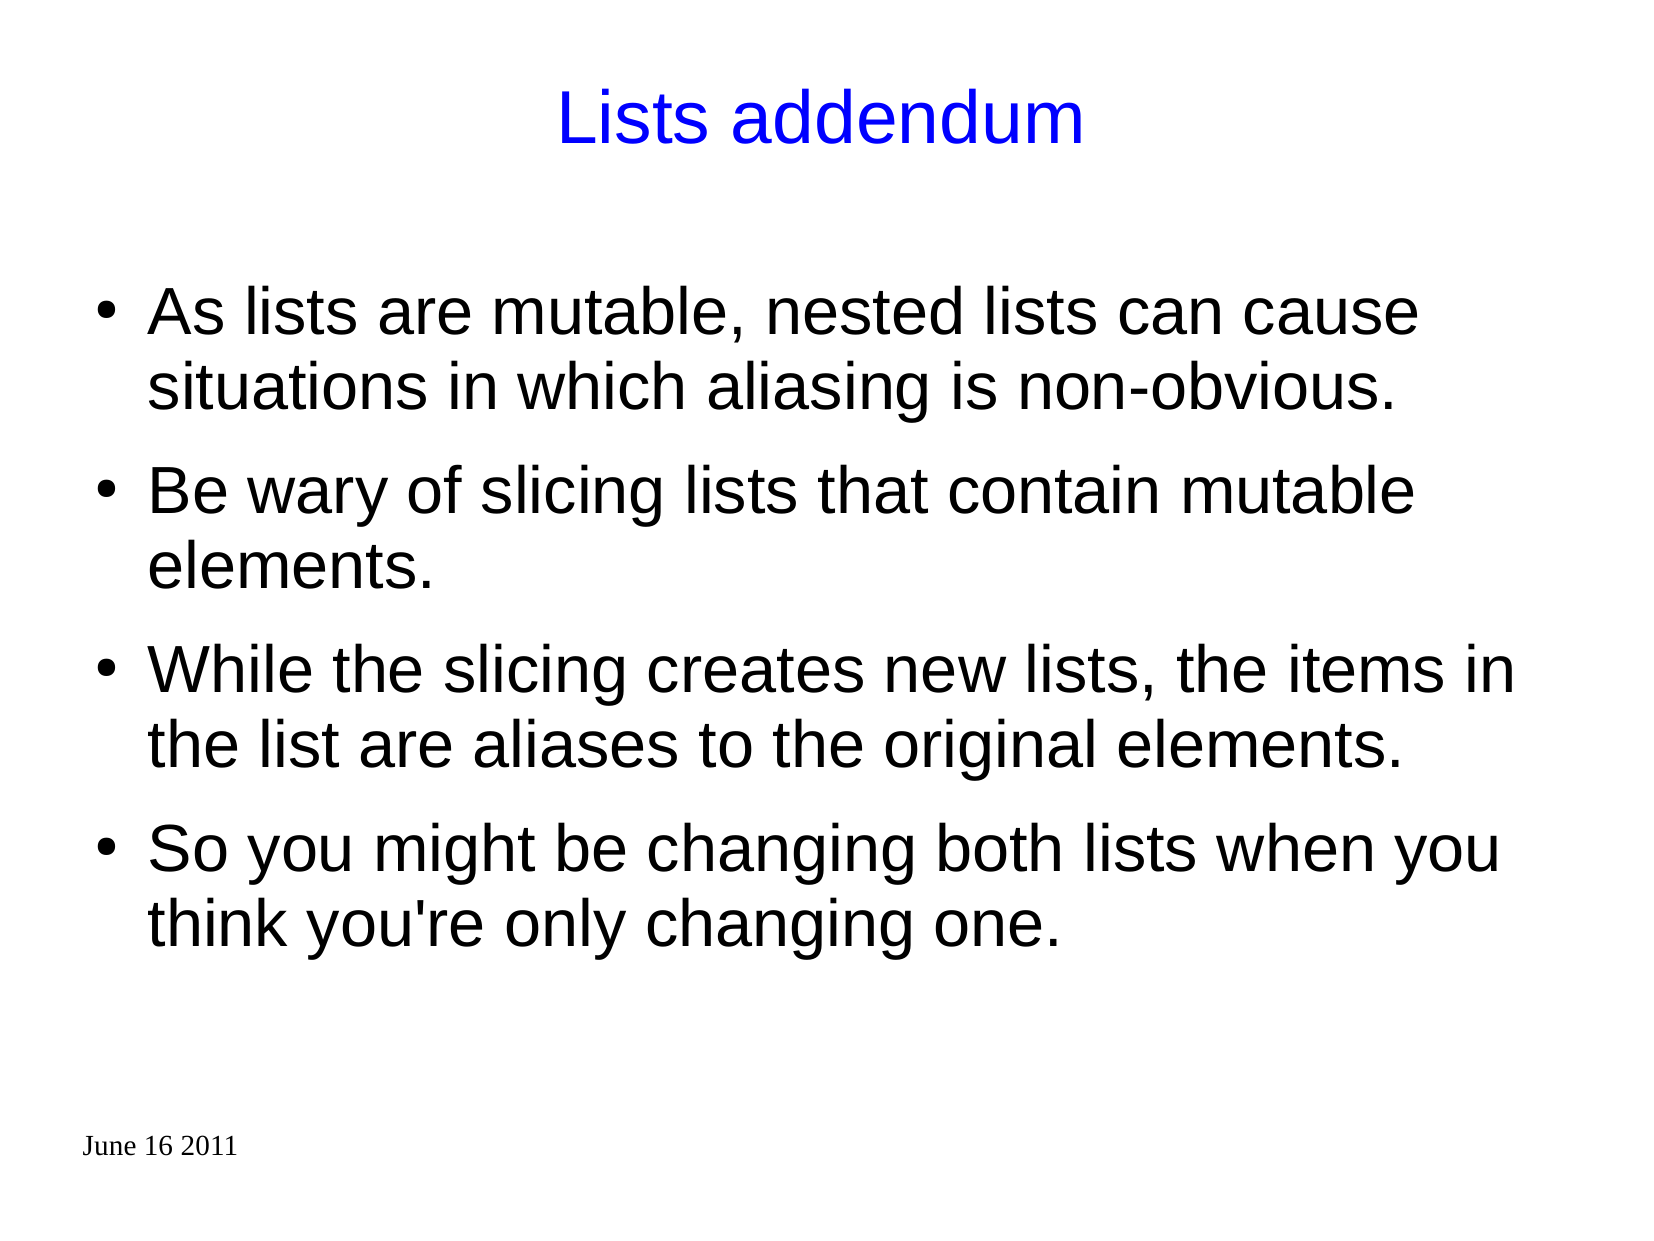

# Lists addendum
As lists are mutable, nested lists can cause situations in which aliasing is non-obvious.
Be wary of slicing lists that contain mutable elements.
While the slicing creates new lists, the items in the list are aliases to the original elements.
So you might be changing both lists when you think you're only changing one.
June 16 2011